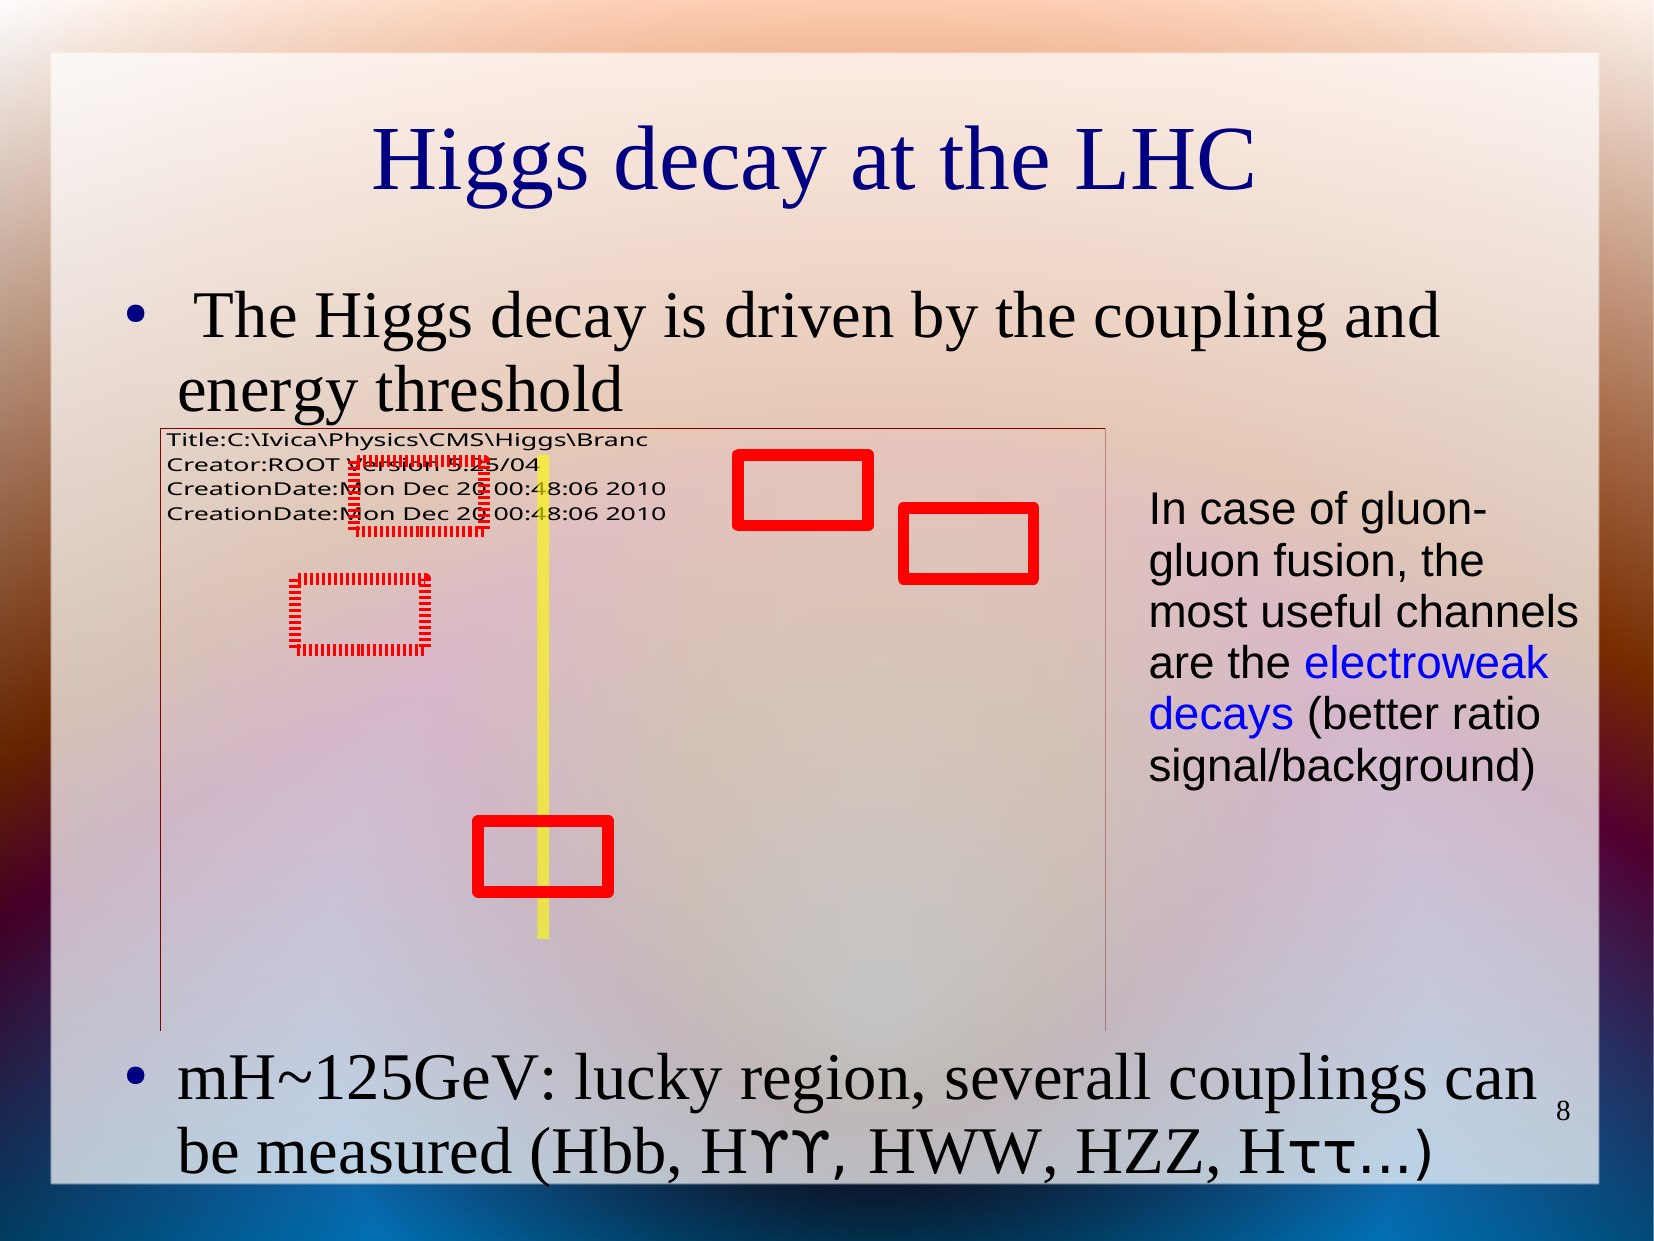

# Higgs decay at the LHC
 The Higgs decay is driven by the coupling and energy threshold
mH~125GeV: lucky region, severall couplings can be measured (Hbb, Hϒϒ, HWW, HZZ, Hττ...)
In case of gluon-gluon fusion, the most useful channels are the electroweak decays (better ratio signal/background)
8